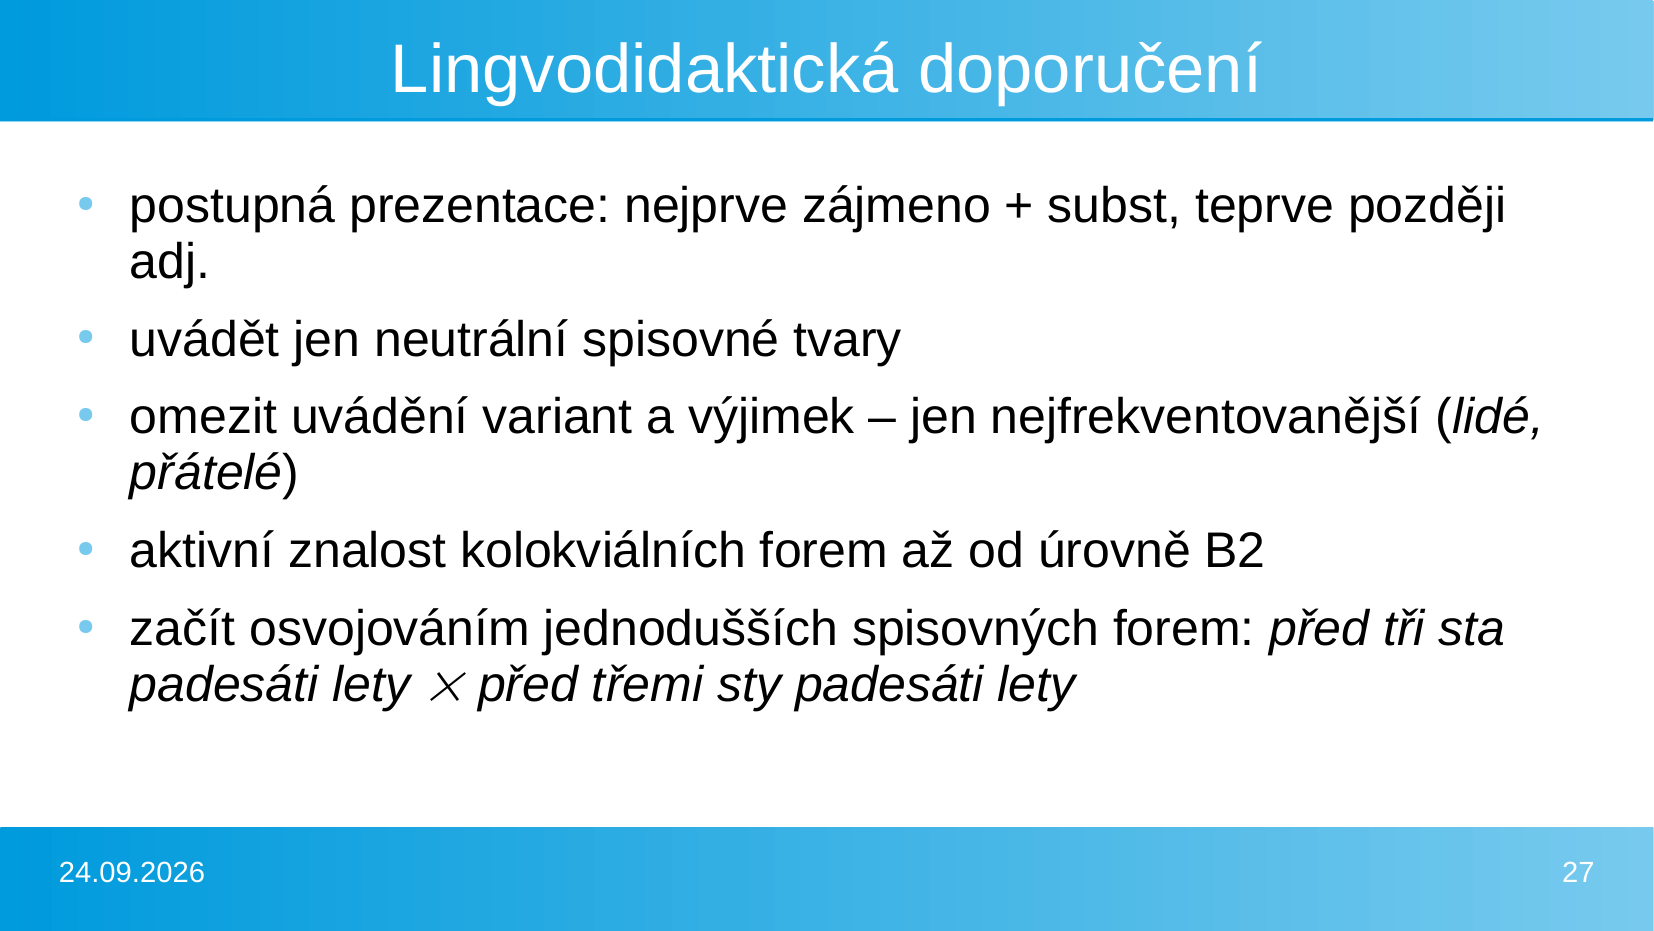

# Lingvodidaktická doporučení
postupná prezentace: nejprve zájmeno + subst, teprve později adj.
uvádět jen neutrální spisovné tvary
omezit uvádění variant a výjimek – jen nejfrekventovanější (lidé, přátelé)
aktivní znalost kolokviálních forem až od úrovně B2
začít osvojováním jednodušších spisovných forem: před tři sta padesáti lety  před třemi sty padesáti lety
27